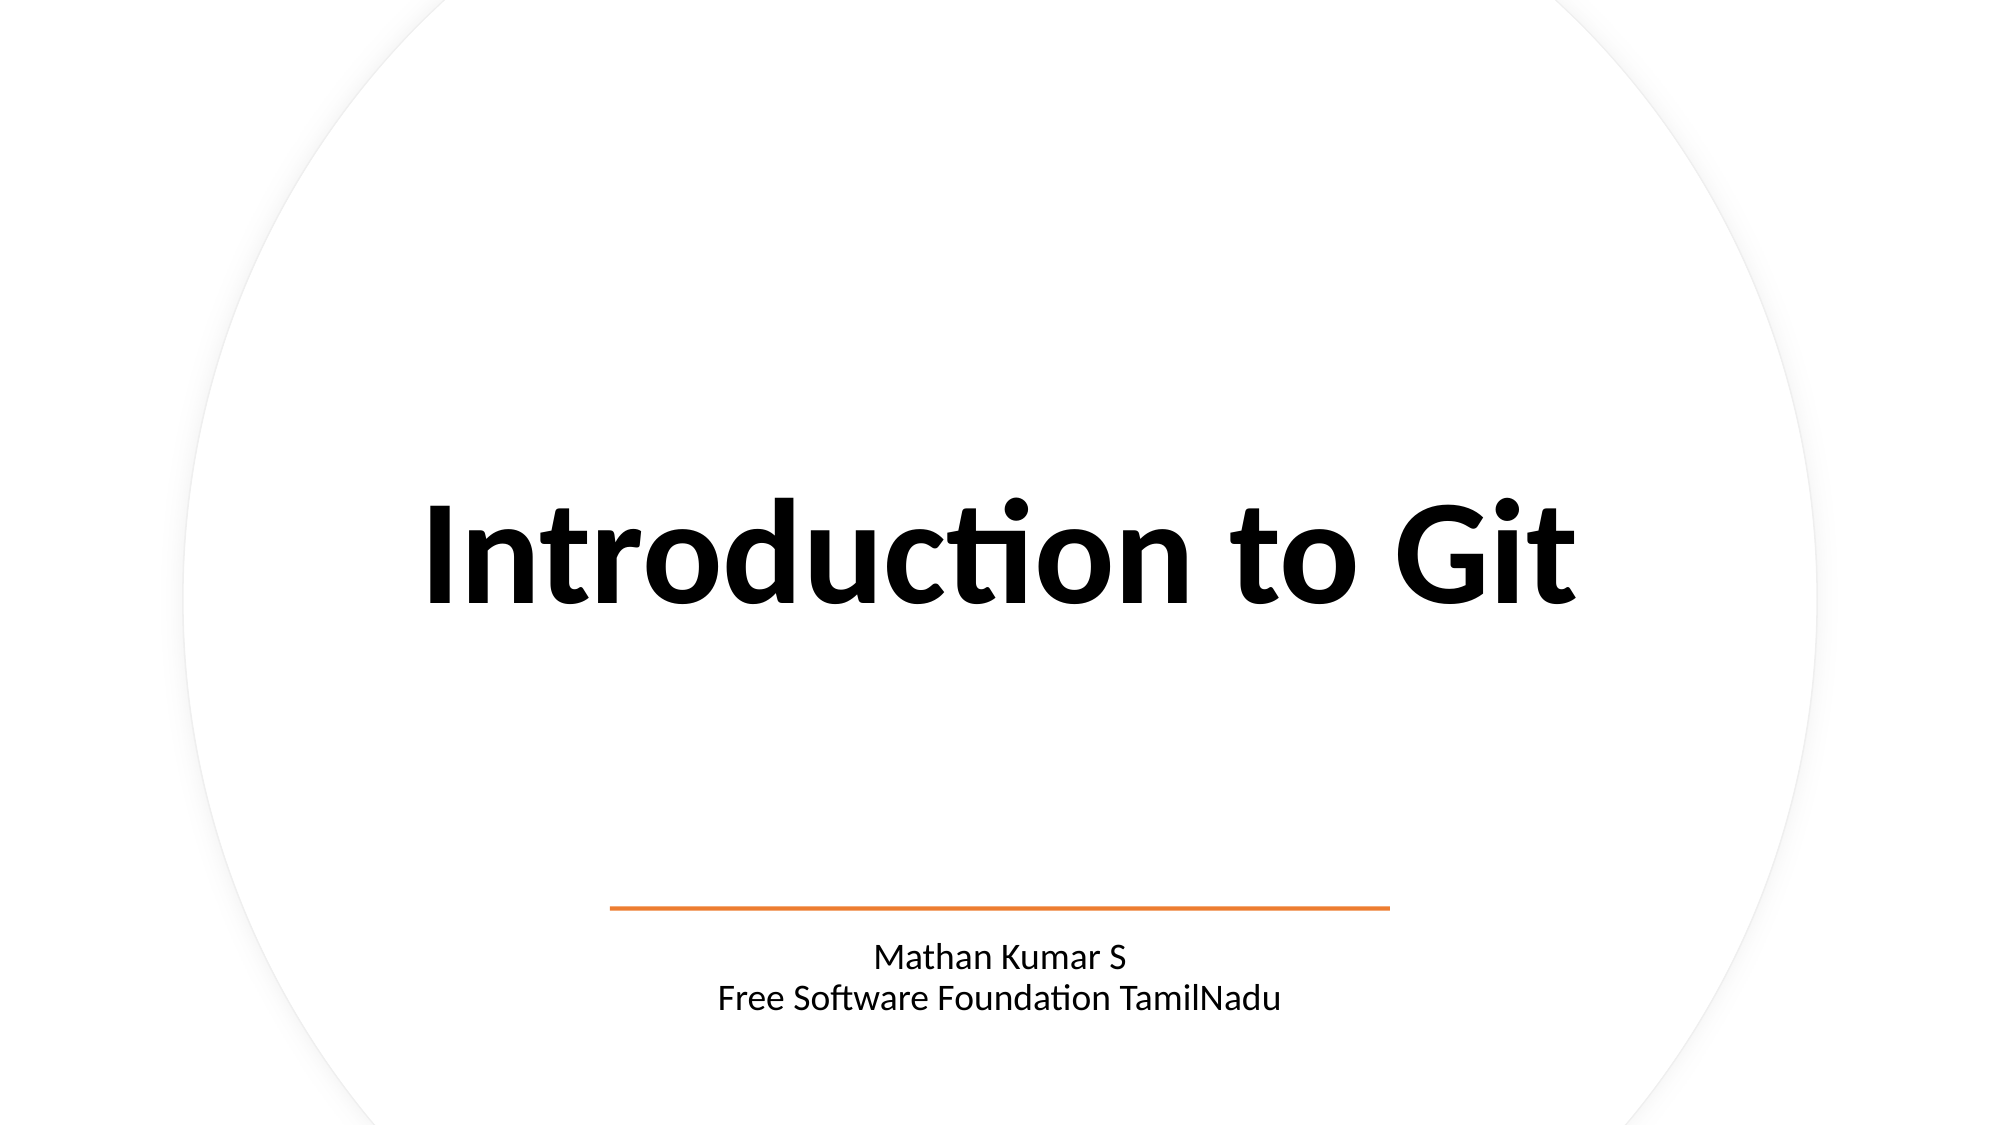

# Introduction to Git
Mathan Kumar S
Free Software Foundation TamilNadu